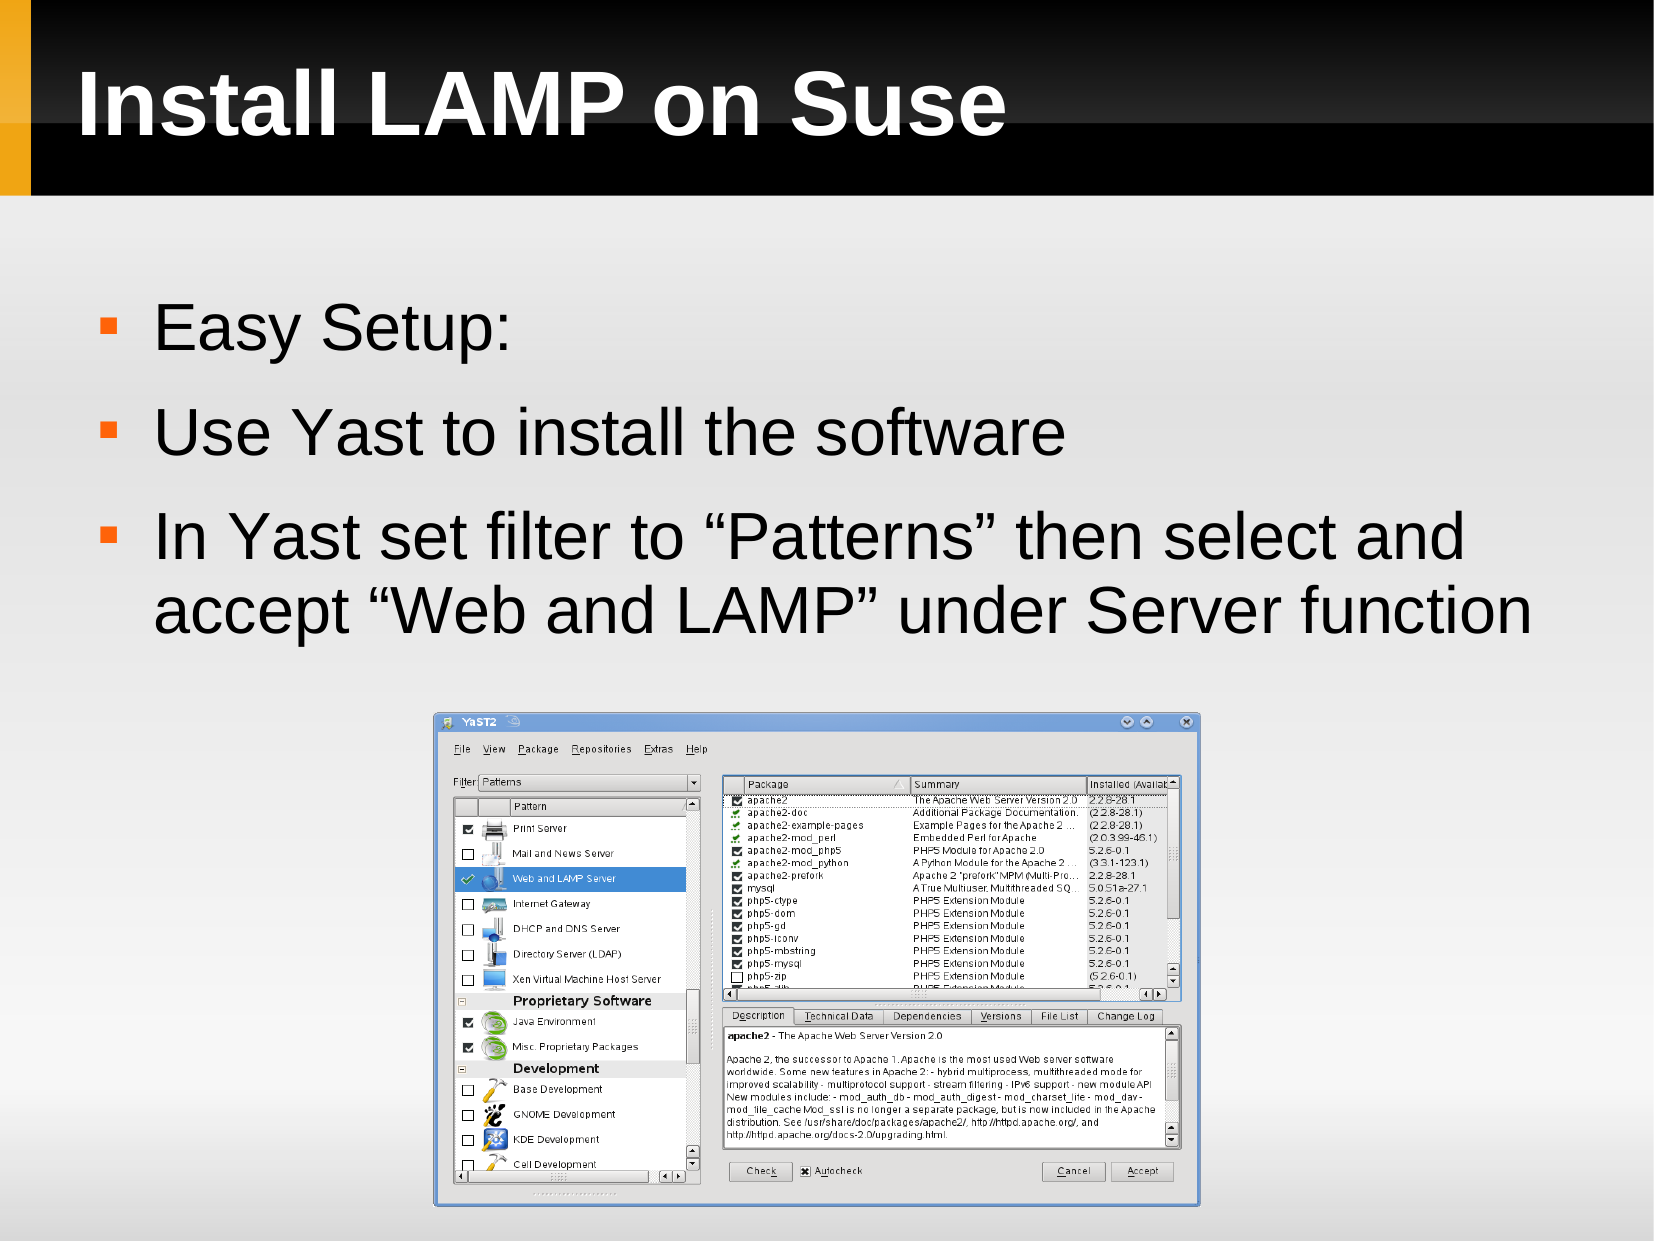

# Install LAMP on Suse
Easy Setup:
Use Yast to install the software
In Yast set filter to “Patterns” then select and accept “Web and LAMP” under Server function